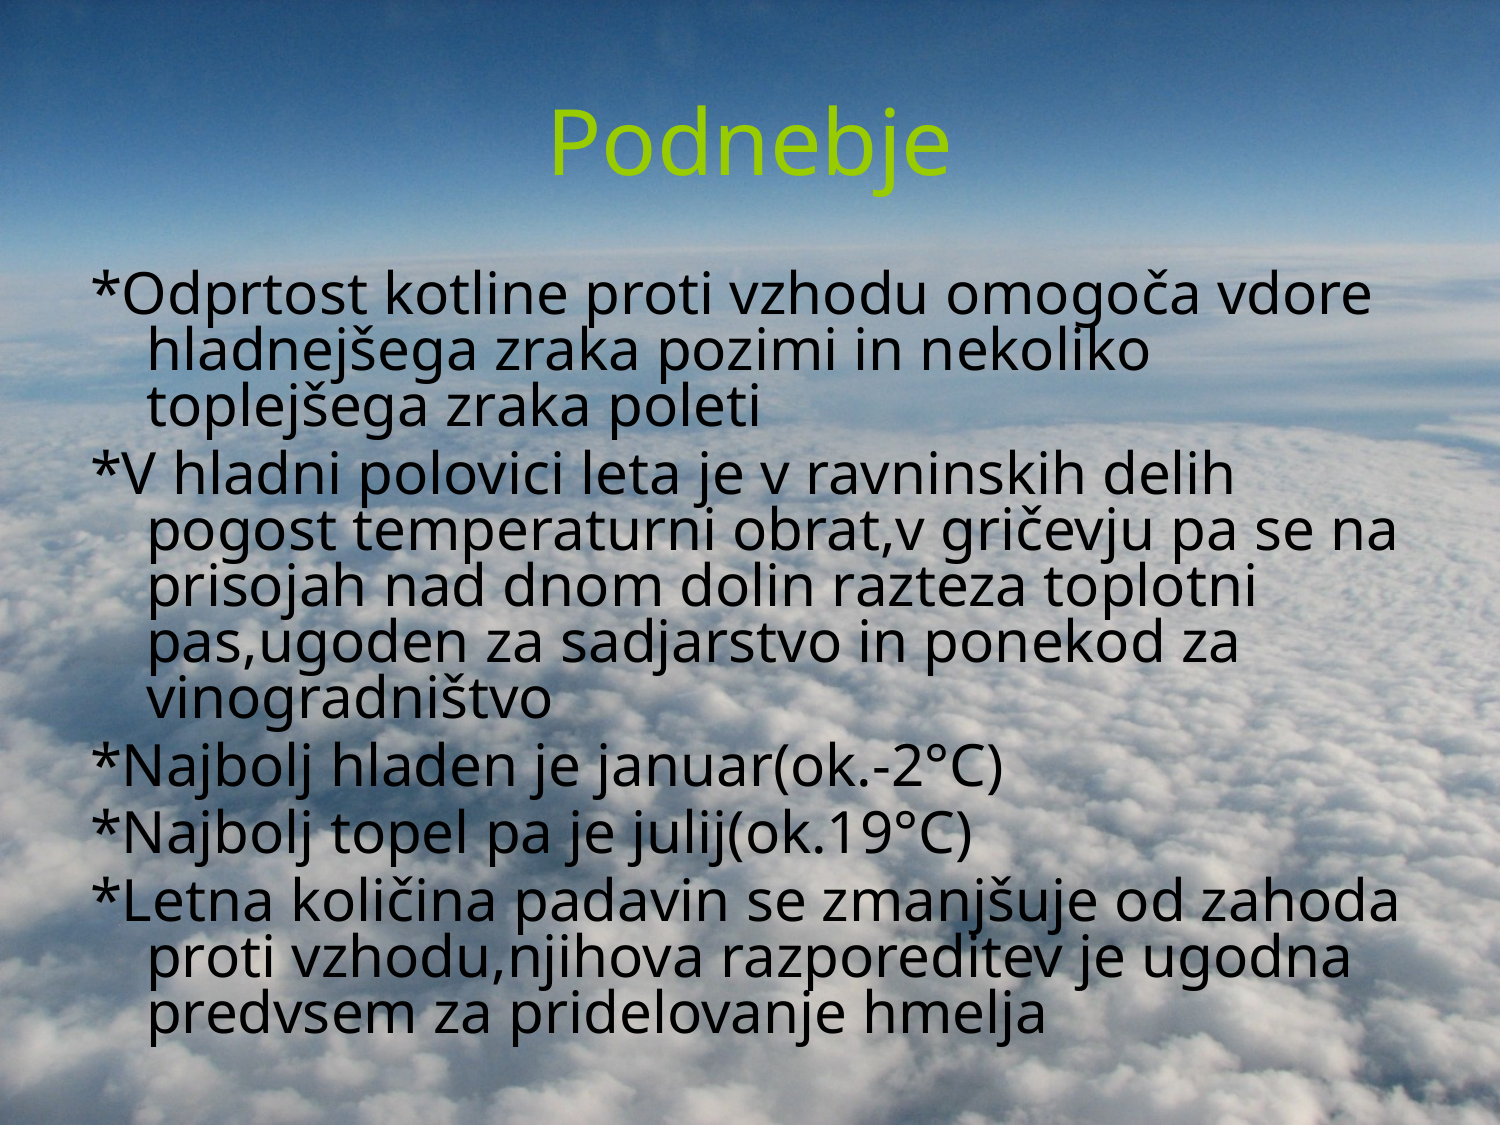

# Podnebje
*Odprtost kotline proti vzhodu omogoča vdore hladnejšega zraka pozimi in nekoliko toplejšega zraka poleti
*V hladni polovici leta je v ravninskih delih pogost temperaturni obrat,v gričevju pa se na prisojah nad dnom dolin razteza toplotni pas,ugoden za sadjarstvo in ponekod za vinogradništvo
*Najbolj hladen je januar(ok.-2°C)
*Najbolj topel pa je julij(ok.19°C)
*Letna količina padavin se zmanjšuje od zahoda proti vzhodu,njihova razporeditev je ugodna predvsem za pridelovanje hmelja